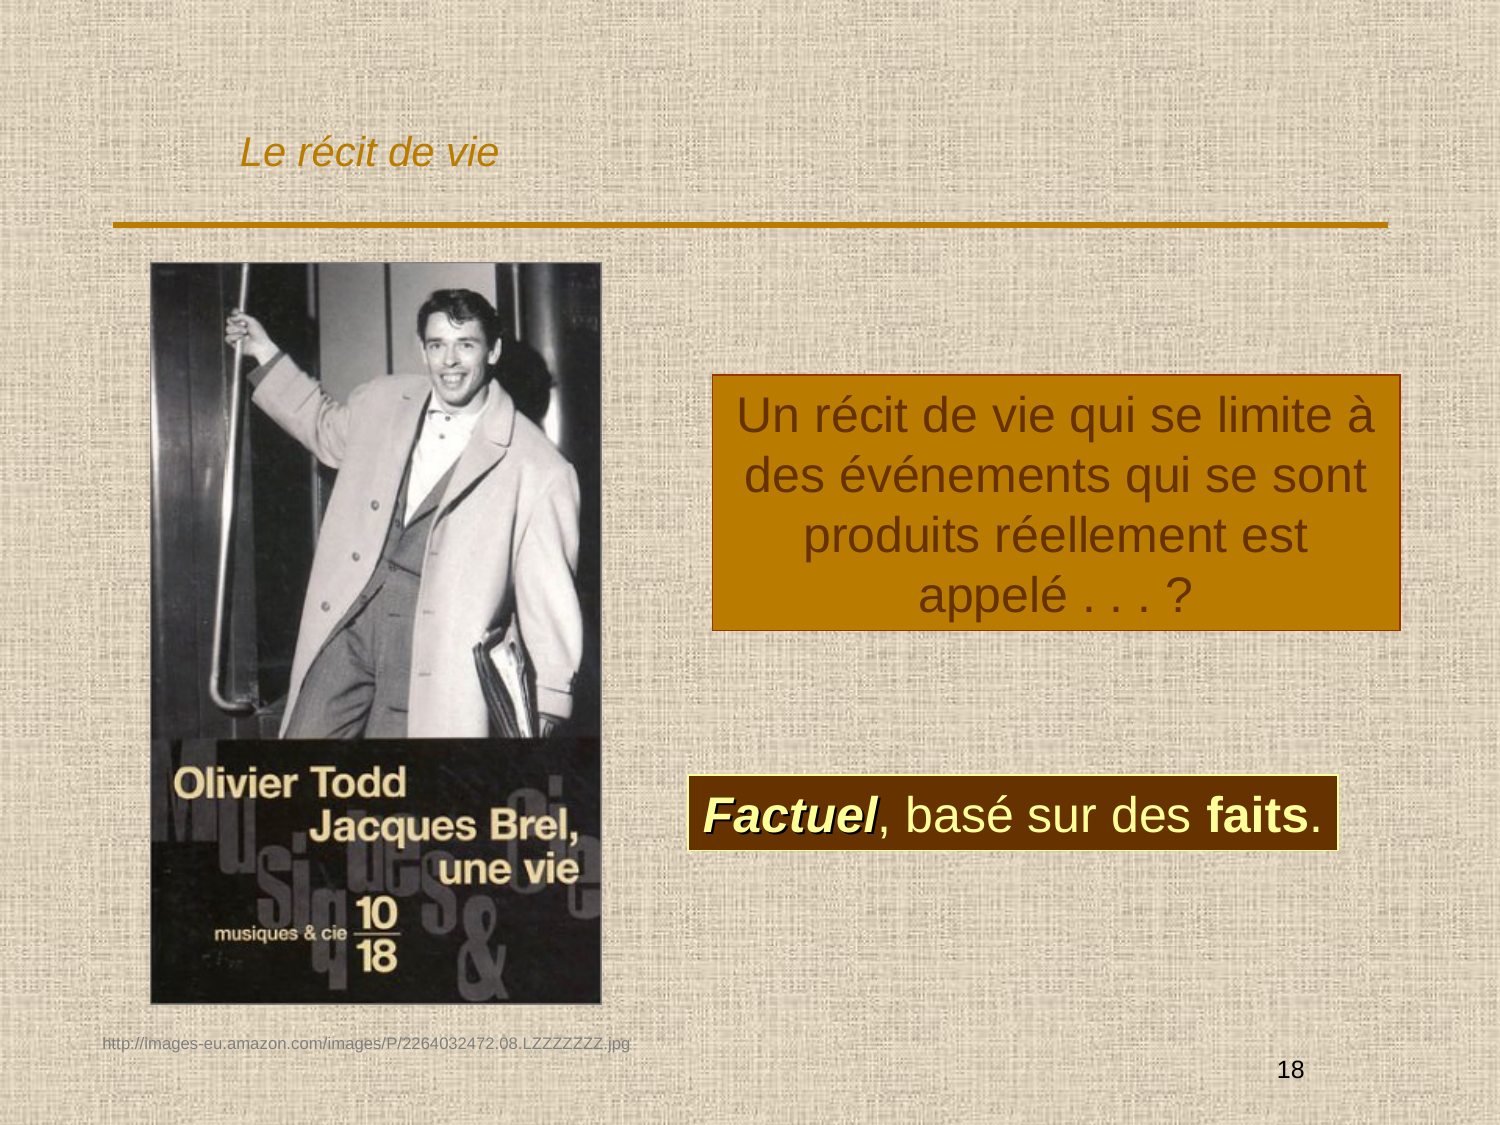

Le récit de vie
Un récit de vie qui se limite à des événements qui se sont produits réellement est appelé . . . ?
Factuel, basé sur des faits.
http://images-eu.amazon.com/images/P/2264032472.08.LZZZZZZZ.jpg
18